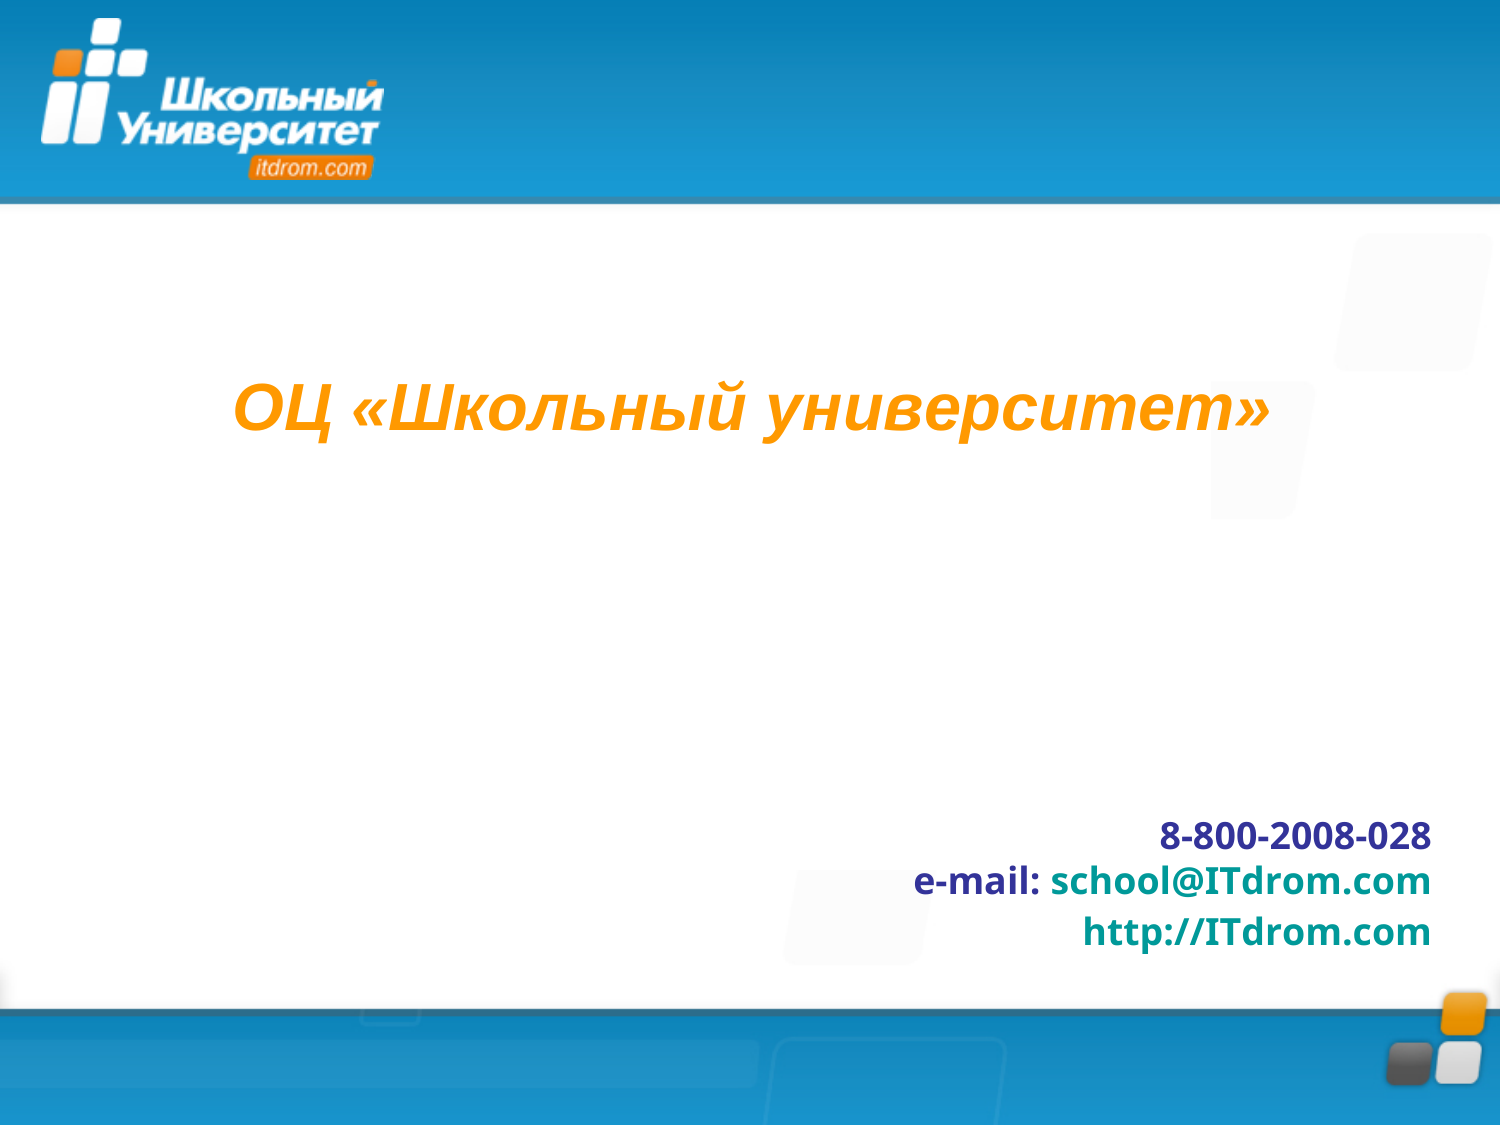

ОЦ «Школьный университет»
8-800-2008-028
e-mail: school@ITdrom.com
http://ITdrom.com